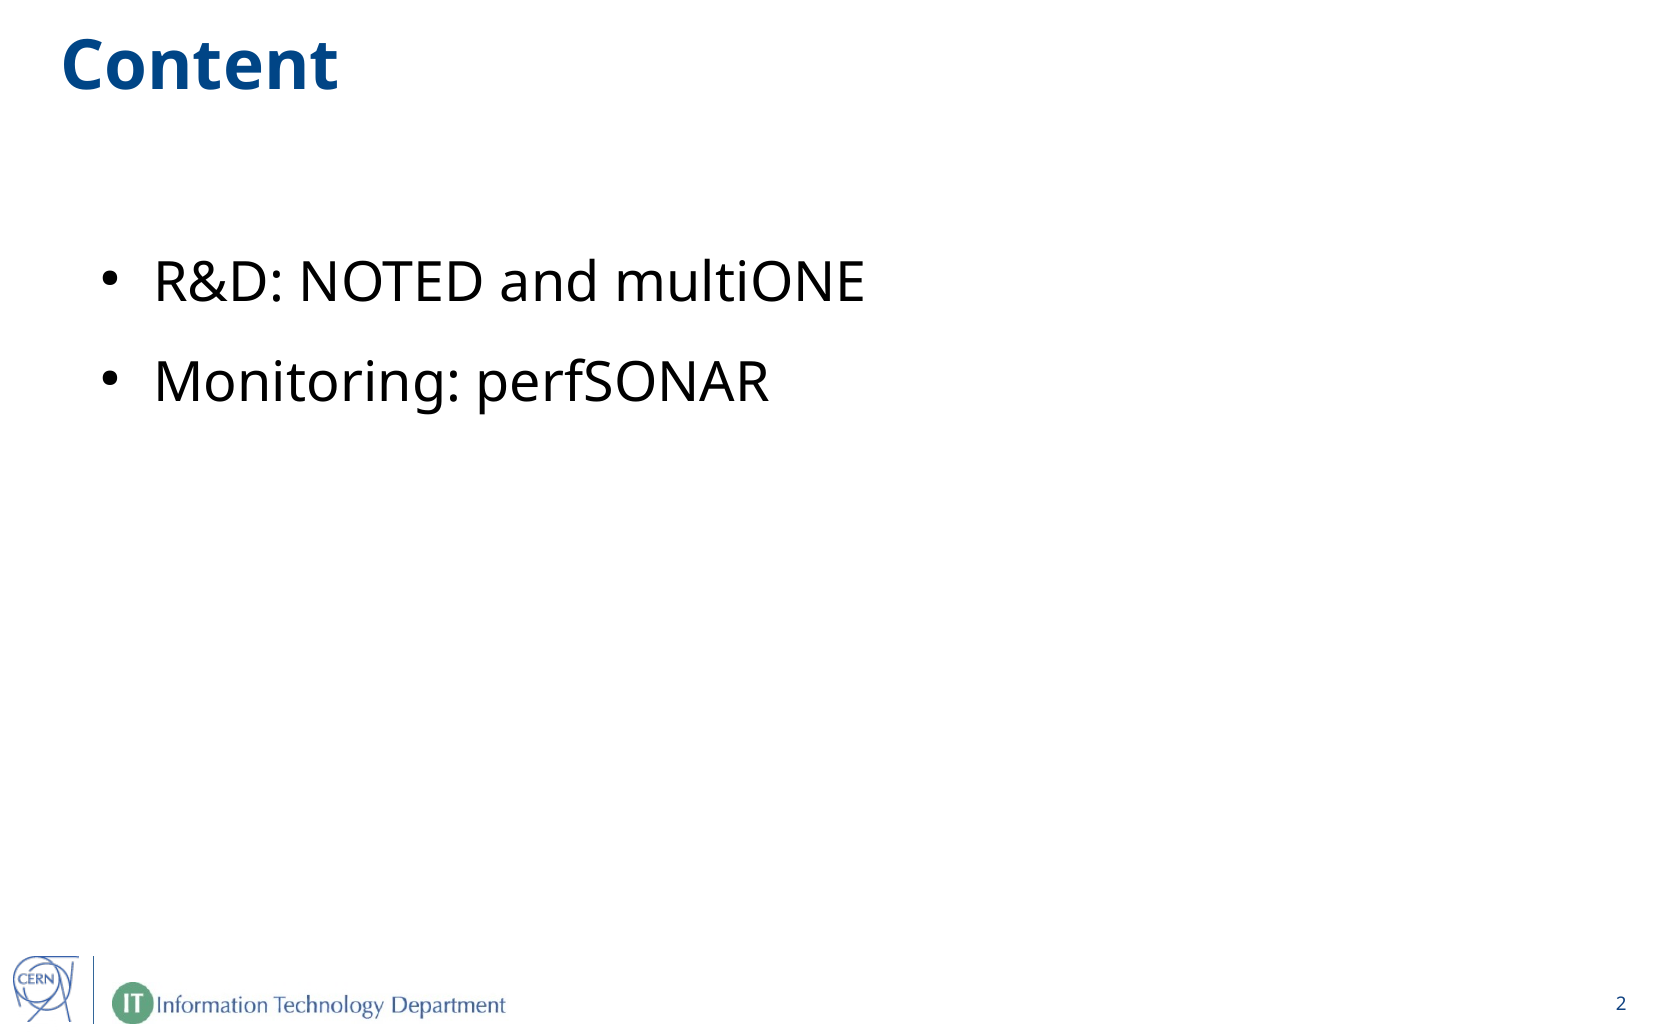

# Content
R&D: NOTED and multiONE
Monitoring: perfSONAR